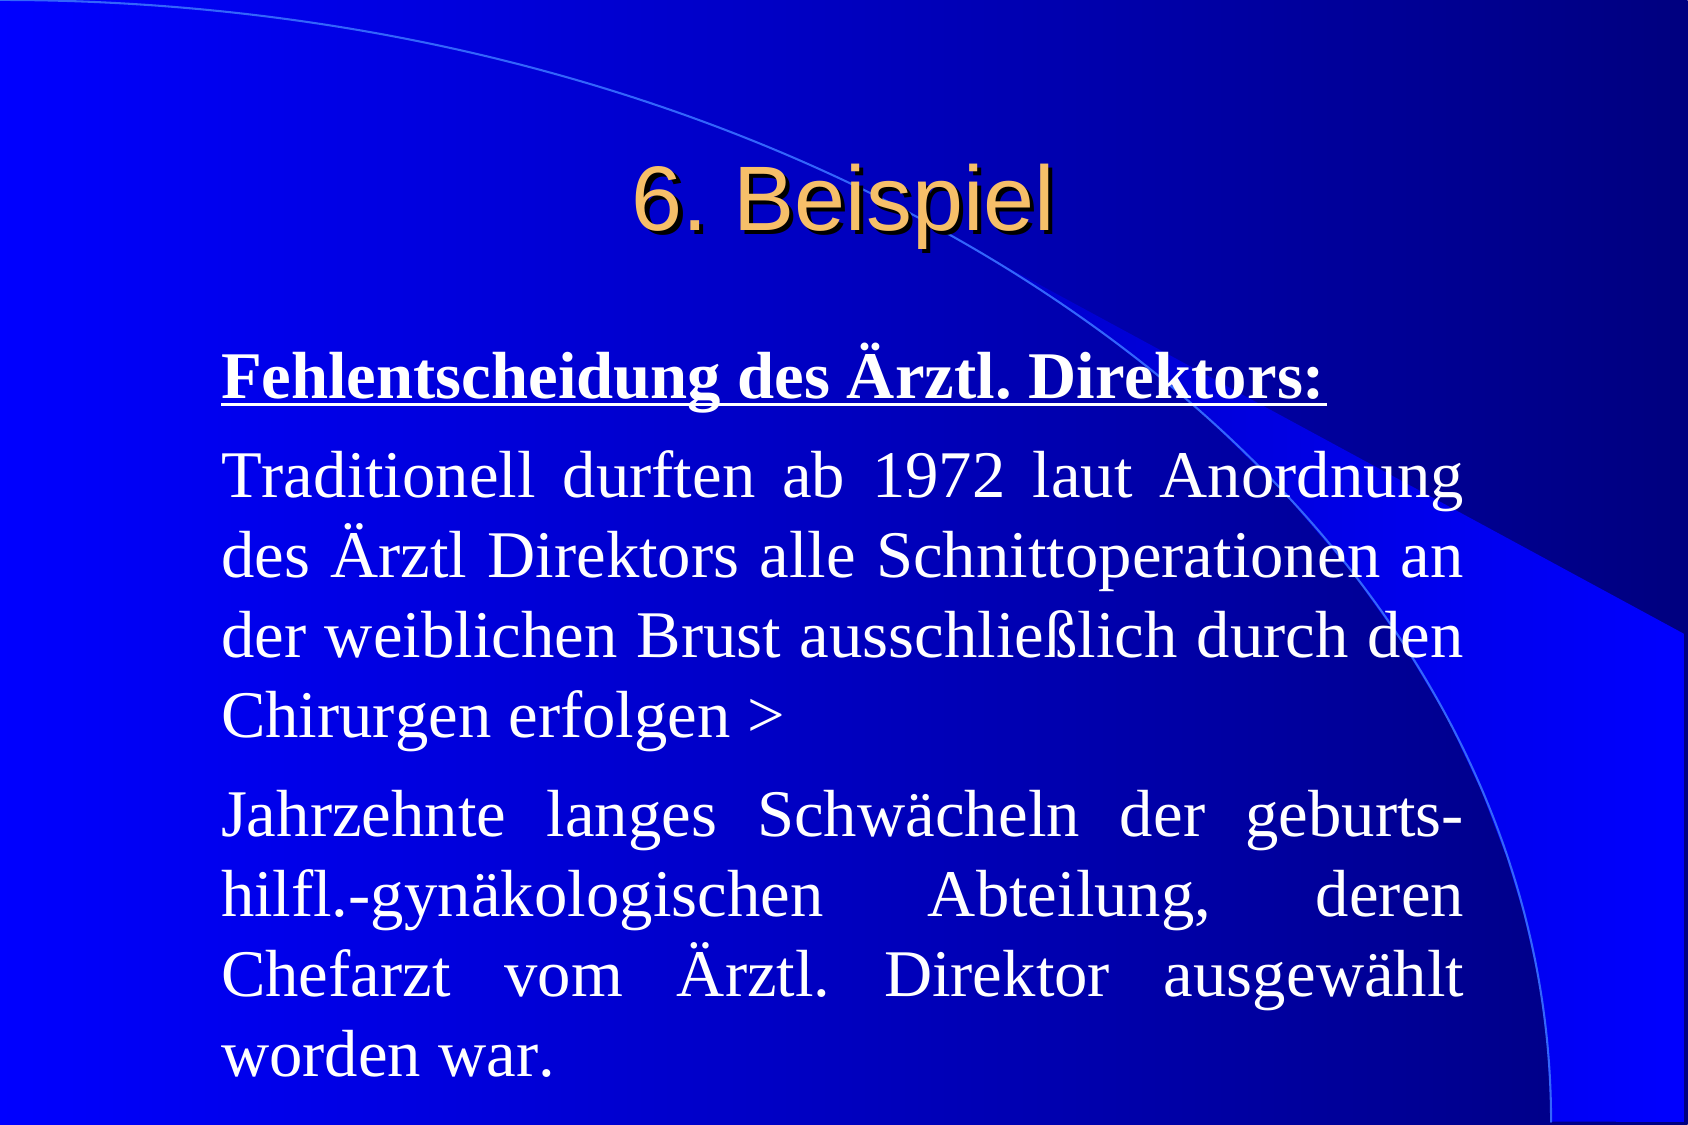

6. Beispiel
Fehlentscheidung des Ärztl. Direktors:
Traditionell durften ab 1972 laut Anordnung des Ärztl Direktors alle Schnittoperationen an der weiblichen Brust ausschließlich durch den Chirurgen erfolgen >
Jahrzehnte langes Schwächeln der geburts-hilfl.-gynäkologischen Abteilung, deren Chefarzt vom Ärztl. Direktor ausgewählt worden war.